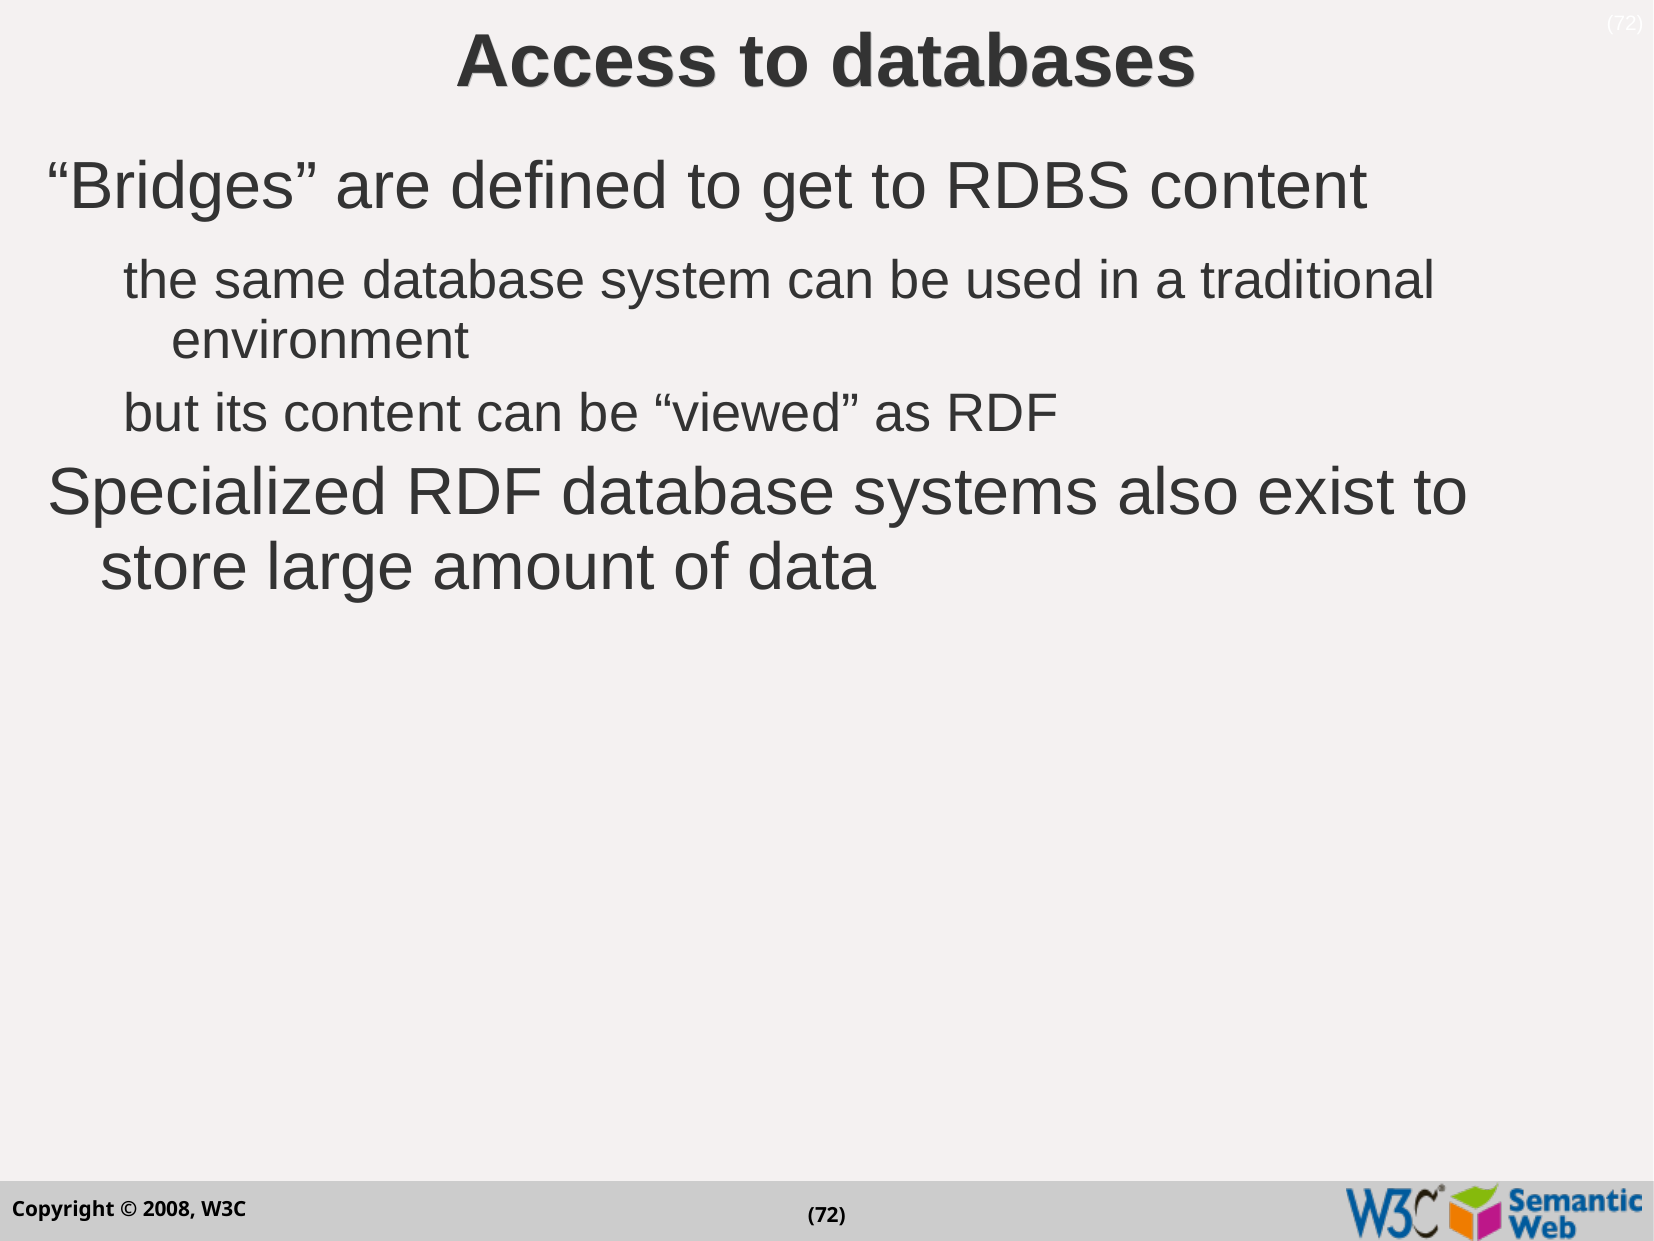

# Access to databases
“Bridges” are defined to get to RDBS content
the same database system can be used in a traditional environment
but its content can be “viewed” as RDF
Specialized RDF database systems also exist to store large amount of data